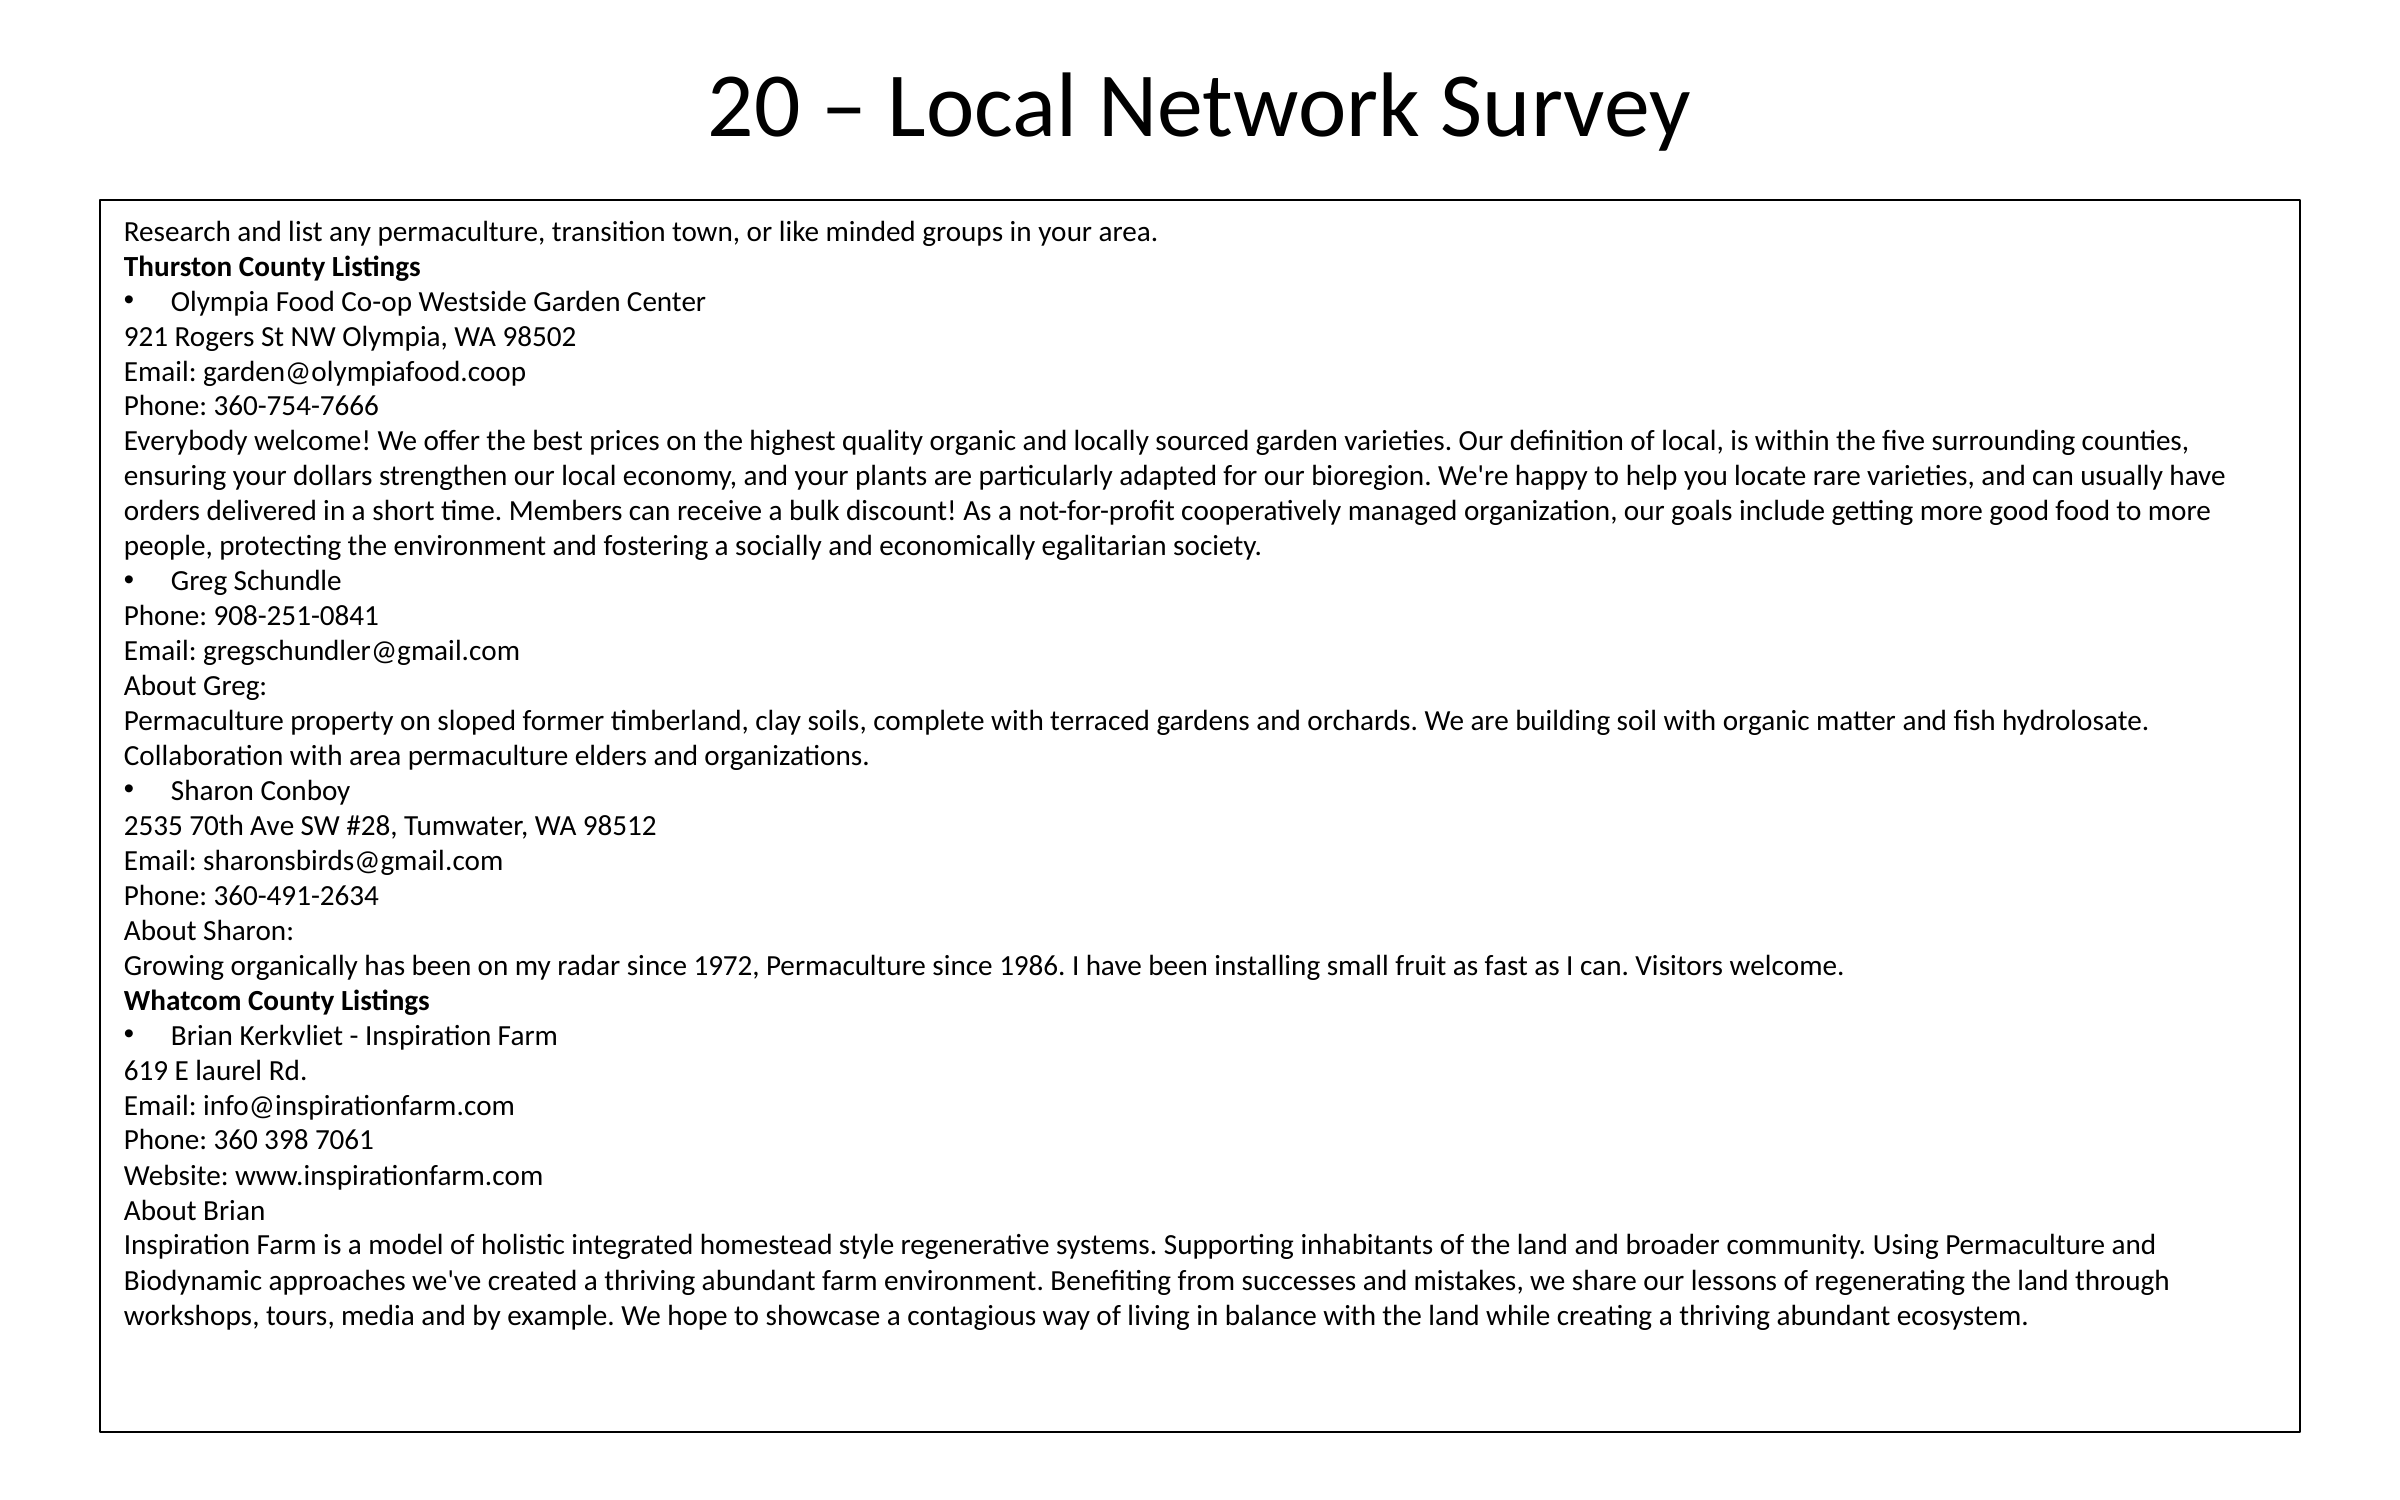

20 – Local Network Survey
Research and list any permaculture, transition town, or like minded groups in your area.
Thurston County Listings
Olympia Food Co-op Westside Garden Center
​921 Rogers St NW Olympia, WA 98502
Email: garden@olympiafood.coop
Phone: 360-754-7666
Everybody welcome! We offer the best prices on the highest quality organic and locally sourced garden varieties. Our definition of local, is within the five surrounding counties, ensuring your dollars strengthen our local economy, and your plants are particularly adapted for our bioregion. We're happy to help you locate rare varieties, and can usually have orders delivered in a short time. Members can receive a bulk discount! As a not-for-profit cooperatively managed organization, our goals include getting more good food to more people, protecting the environment and fostering a socially and economically egalitarian society.
Greg Schundle
Phone: 908-251-0841
Email: gregschundler@gmail.com
About Greg:
Permaculture property on sloped former timberland, clay soils, complete with terraced gardens and orchards. We are building soil with organic matter and fish hydrolosate.
Collaboration with area permaculture elders and organizations.
Sharon Conboy
2535 70th Ave SW #28, Tumwater, WA 98512
Email: sharonsbirds@gmail.com
Phone: 360-491-2634
About Sharon:
Growing organically has been on my radar since 1972, Permaculture since 1986. I have been installing small fruit as fast as I can. Visitors welcome.
Whatcom County Listings
Brian Kerkvliet - Inspiration Farm
619 E laurel Rd.
Email: info@inspirationfarm.com
Phone: 360 398 7061
Website: www.inspirationfarm.com
About Brian
Inspiration Farm is a model of holistic integrated homestead style regenerative systems. Supporting inhabitants of the land and broader community. Using Permaculture and Biodynamic approaches we've created a thriving abundant farm environment. Benefiting from successes and mistakes, we share our lessons of regenerating the land through workshops, tours, media and by example. We hope to showcase a contagious way of living in balance with the land while creating a thriving abundant ecosystem.